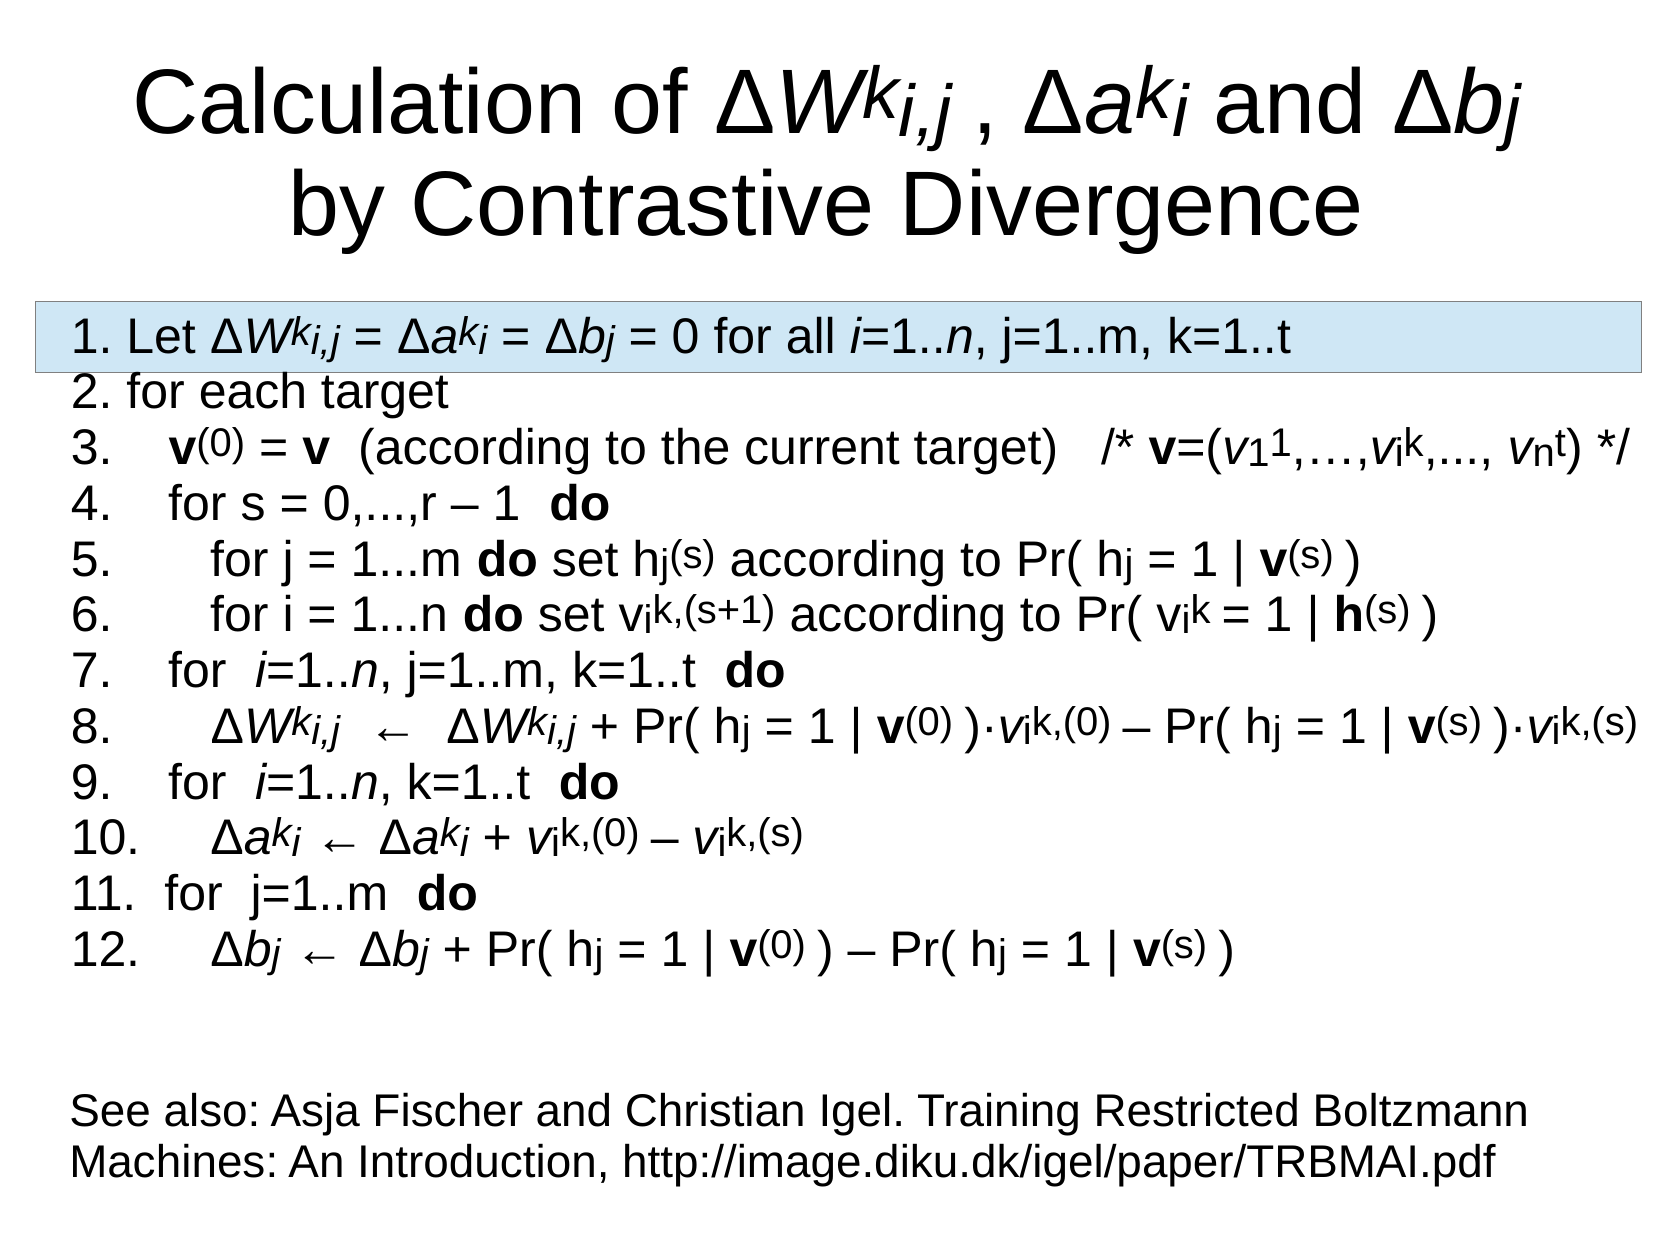

# Calculation of ΔWki,j , Δaki and Δbj by Contrastive Divergence
1. Let ΔWki,j = Δaki = Δbj = 0 for all i=1..n, j=1..m, k=1..t
2. for each target
3. v(0) = v (according to the current target) /* v=(v11,…,vik,..., vnt) */
4. for s = 0,...,r – 1 do
5. for j = 1...m do set hj(s) according to Pr( hj = 1 | v(s) )
6. for i = 1...n do set vik,(s+1) according to Pr( vik = 1 | h(s) )
7. for i=1..n, j=1..m, k=1..t do
8. ΔWki,j ← ΔWki,j + Pr( hj = 1 | v(0) )·vik,(0) – Pr( hj = 1 | v(s) )·vik,(s) 9. for i=1..n, k=1..t do
10. Δaki ← Δaki + vik,(0) – vik,(s)
11. for j=1..m do
12. Δbj ← Δbj + Pr( hj = 1 | v(0) ) – Pr( hj = 1 | v(s) )
See also: Asja Fischer and Christian Igel. Training Restricted Boltzmann Machines: An Introduction, http://image.diku.dk/igel/paper/TRBMAI.pdf